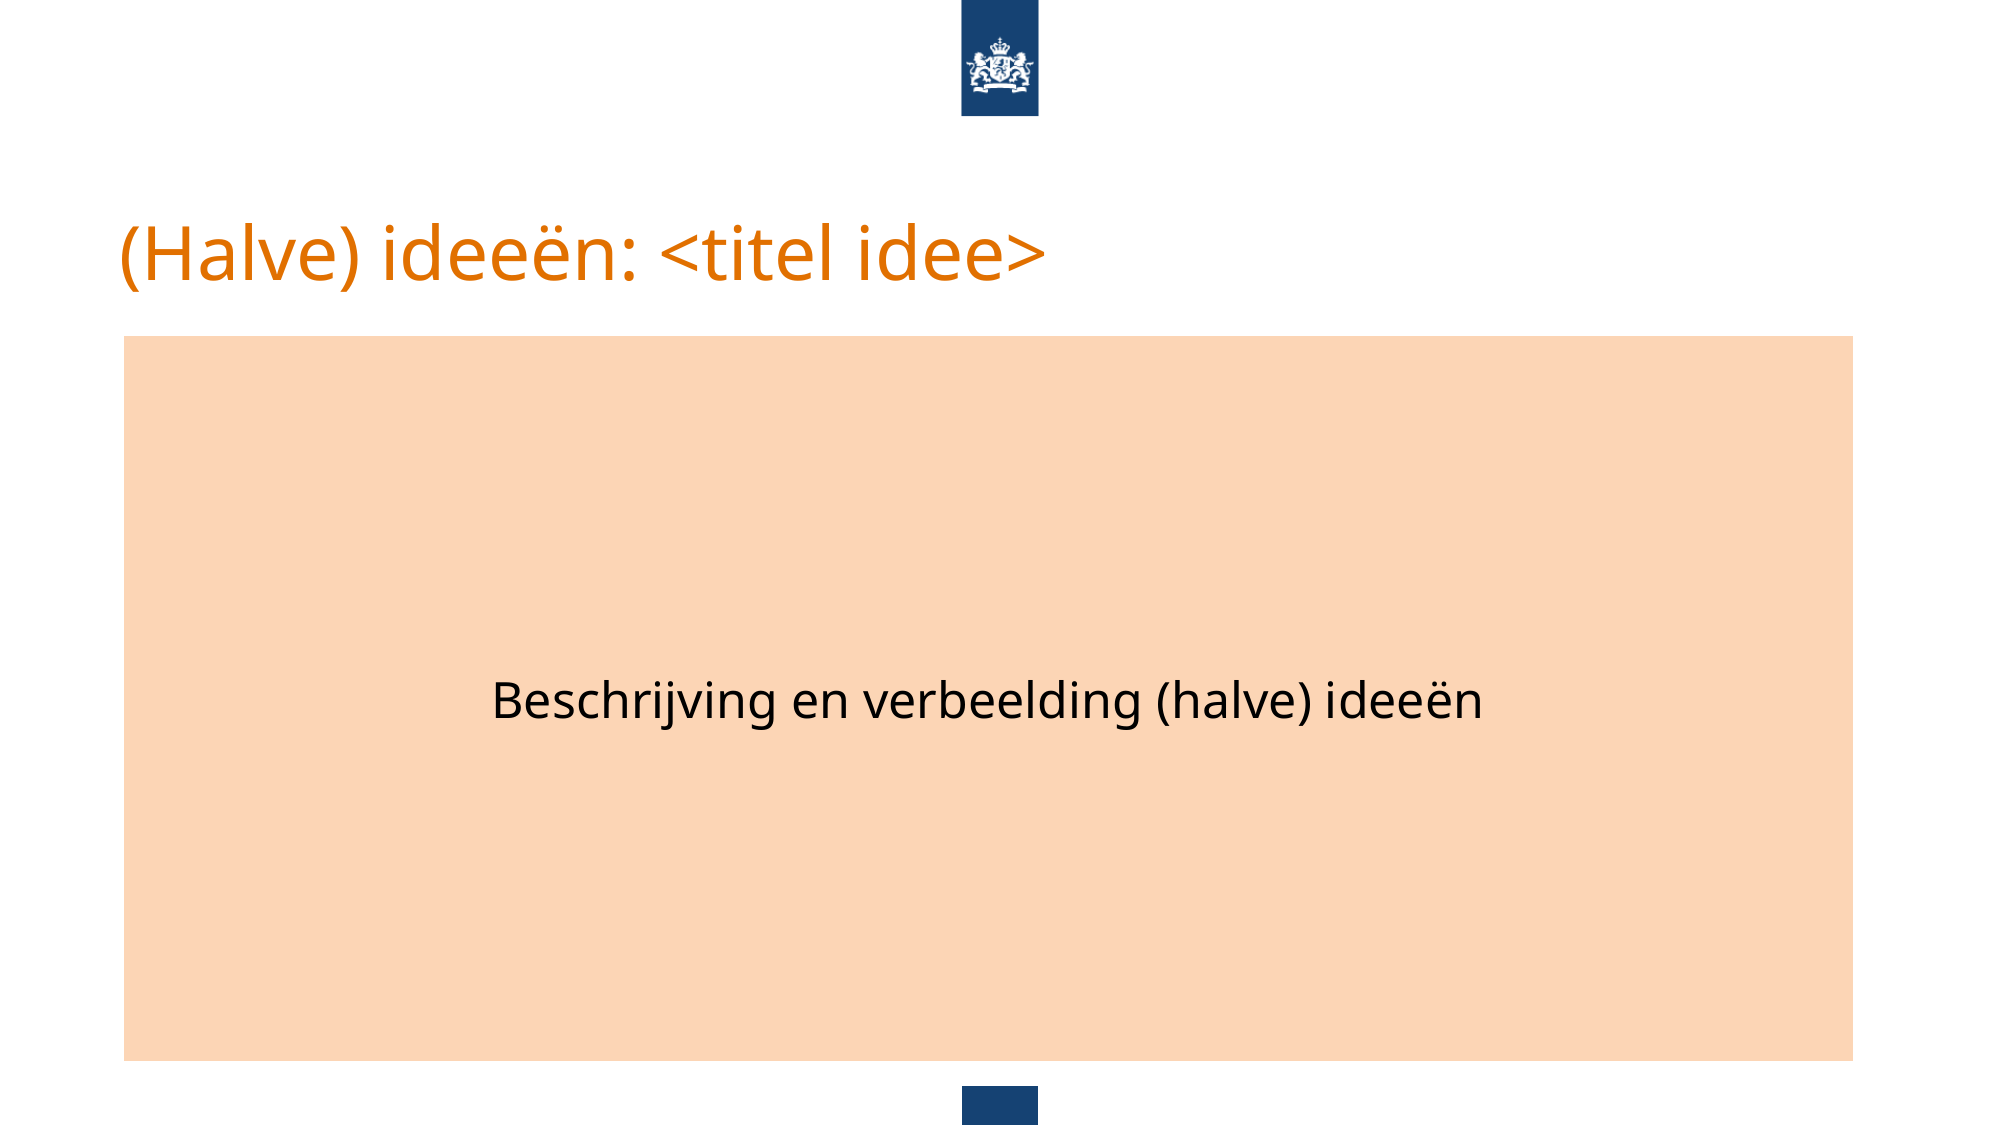

# (Halve) ideeën: <titel idee>
Beschrijving en verbeelding (halve) ideeën